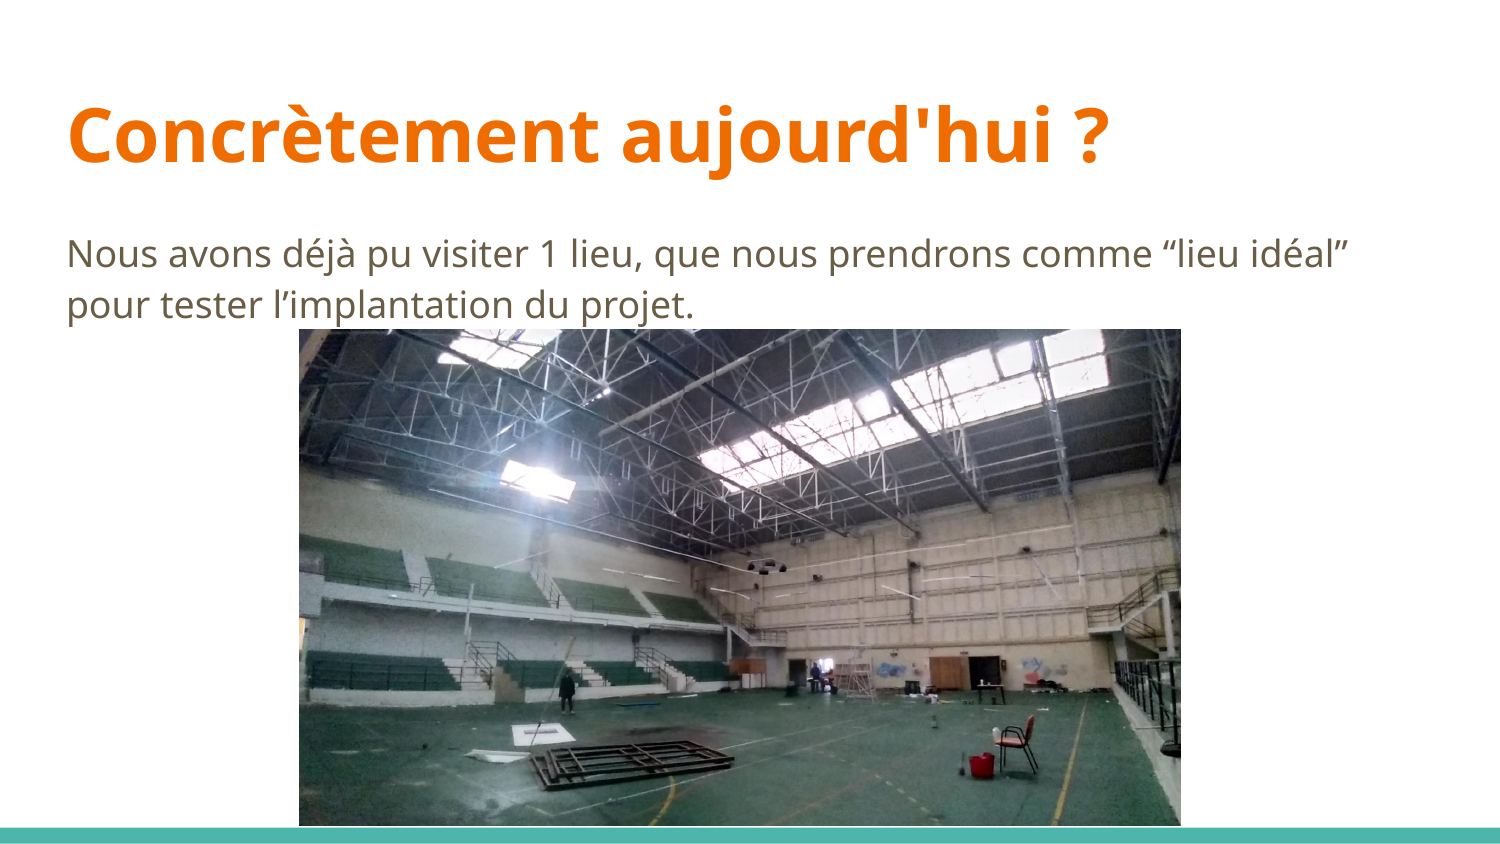

# Concrètement aujourd'hui ?
Nous avons déjà pu visiter 1 lieu, que nous prendrons comme “lieu idéal” pour tester l’implantation du projet.